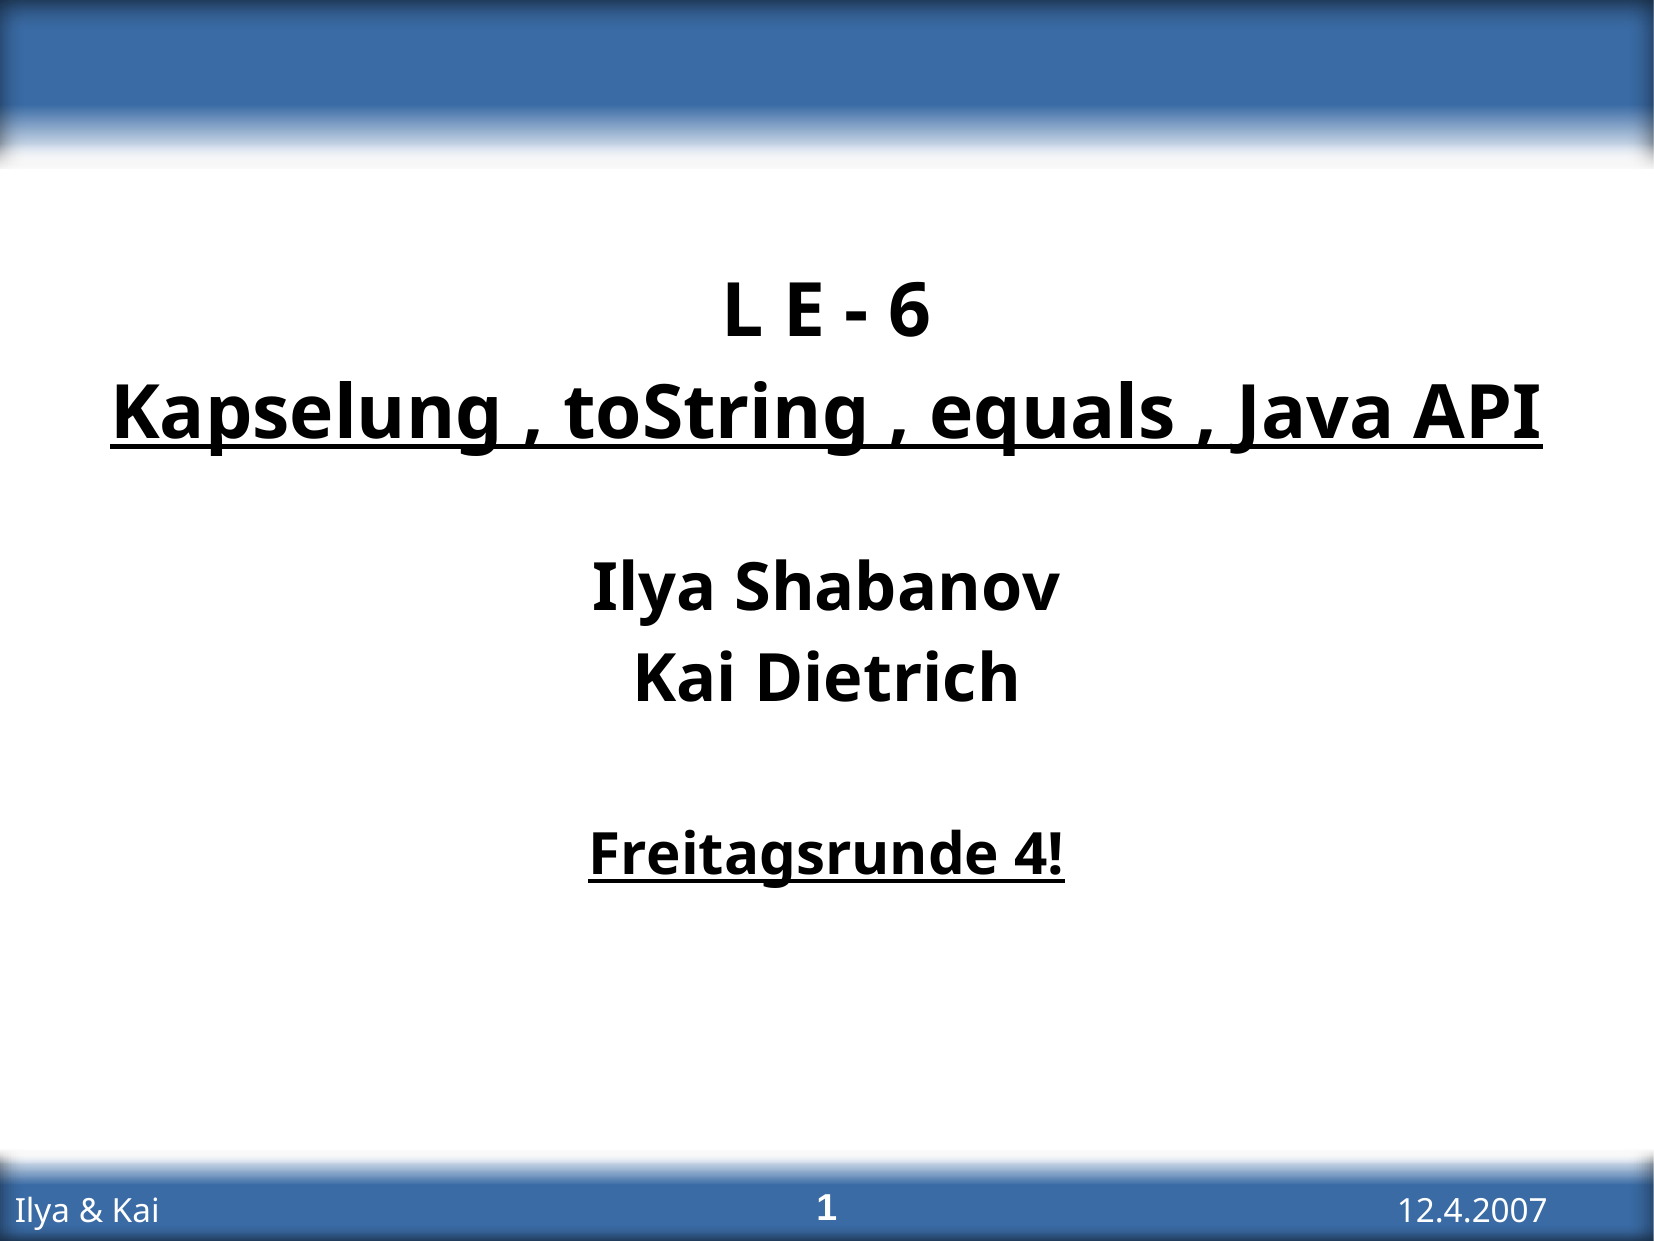

L E - 6
Kapselung , toString , equals , Java API
Ilya Shabanov
Kai Dietrich
Freitagsrunde 4!
1